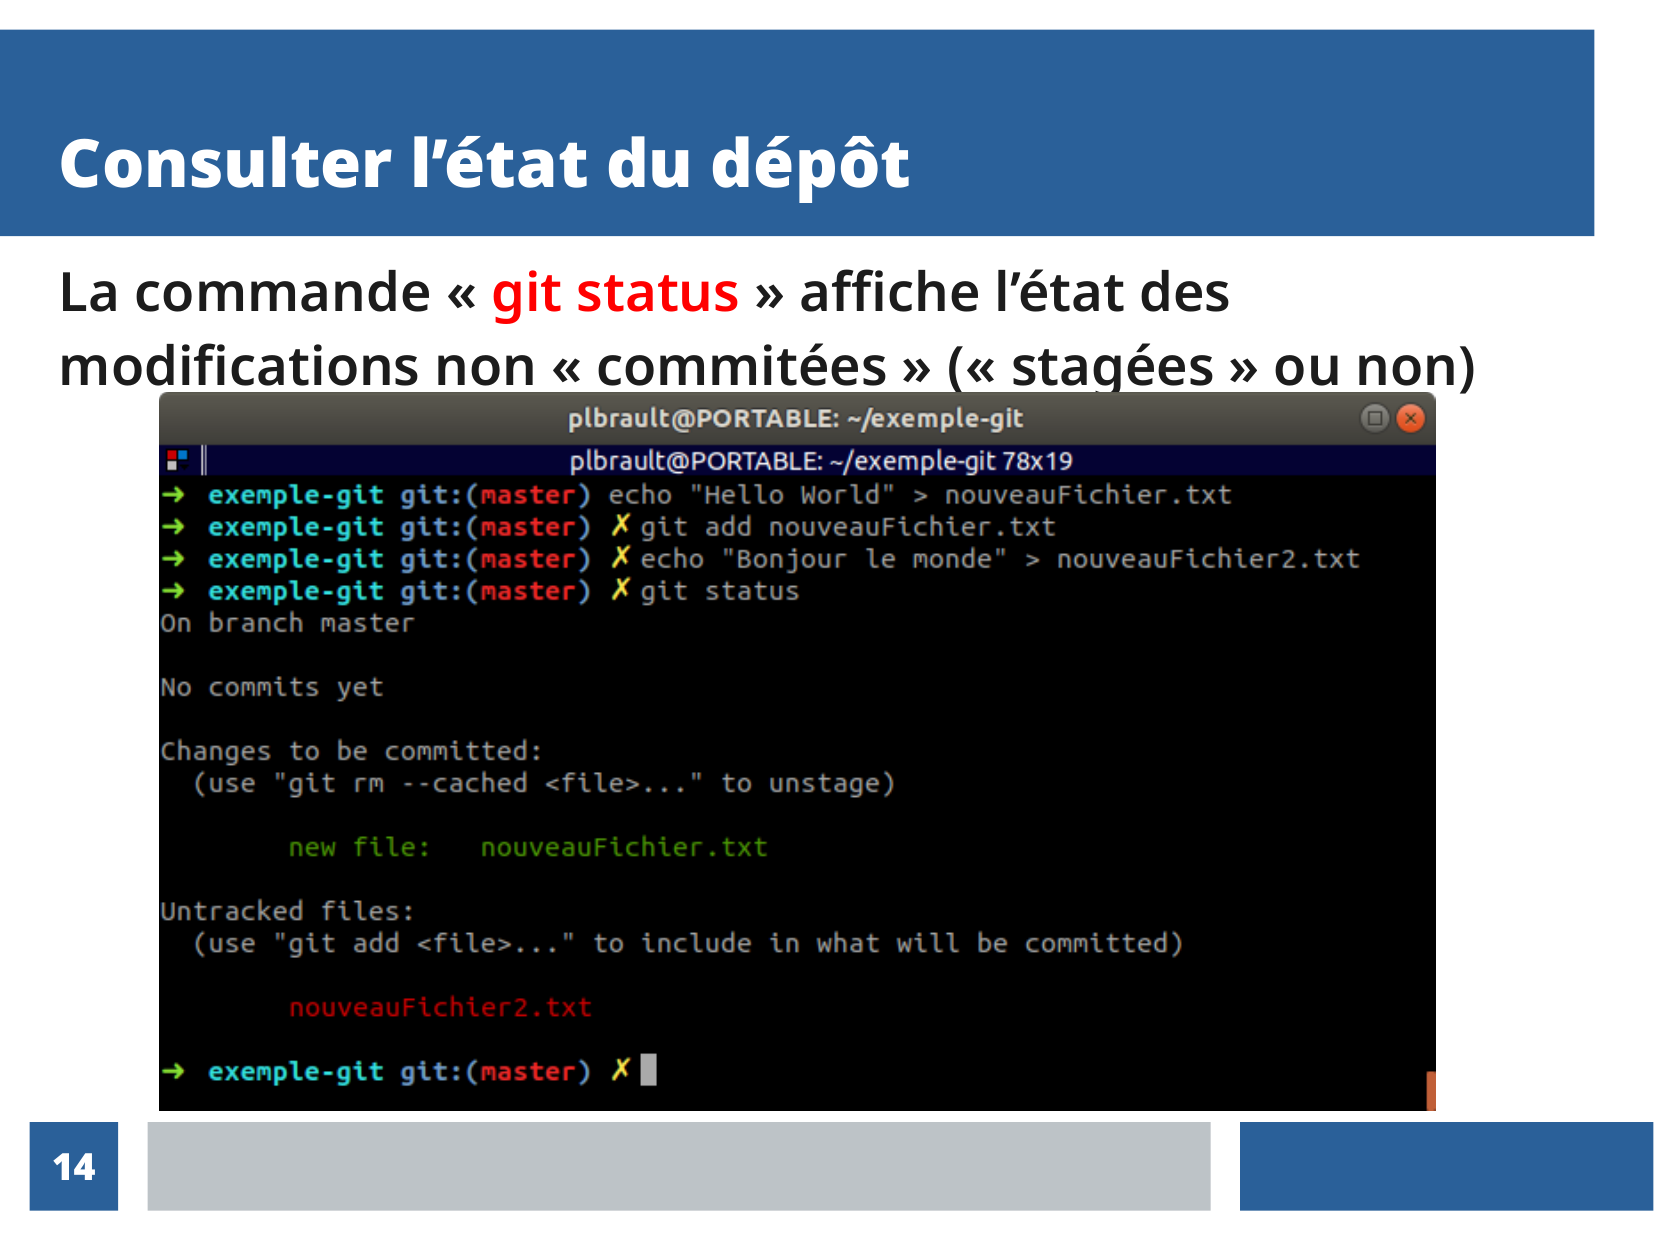

# Consulter l’état du dépôt
La commande « git status » affiche l’état des modifications non « commitées » (« stagées » ou non)
14